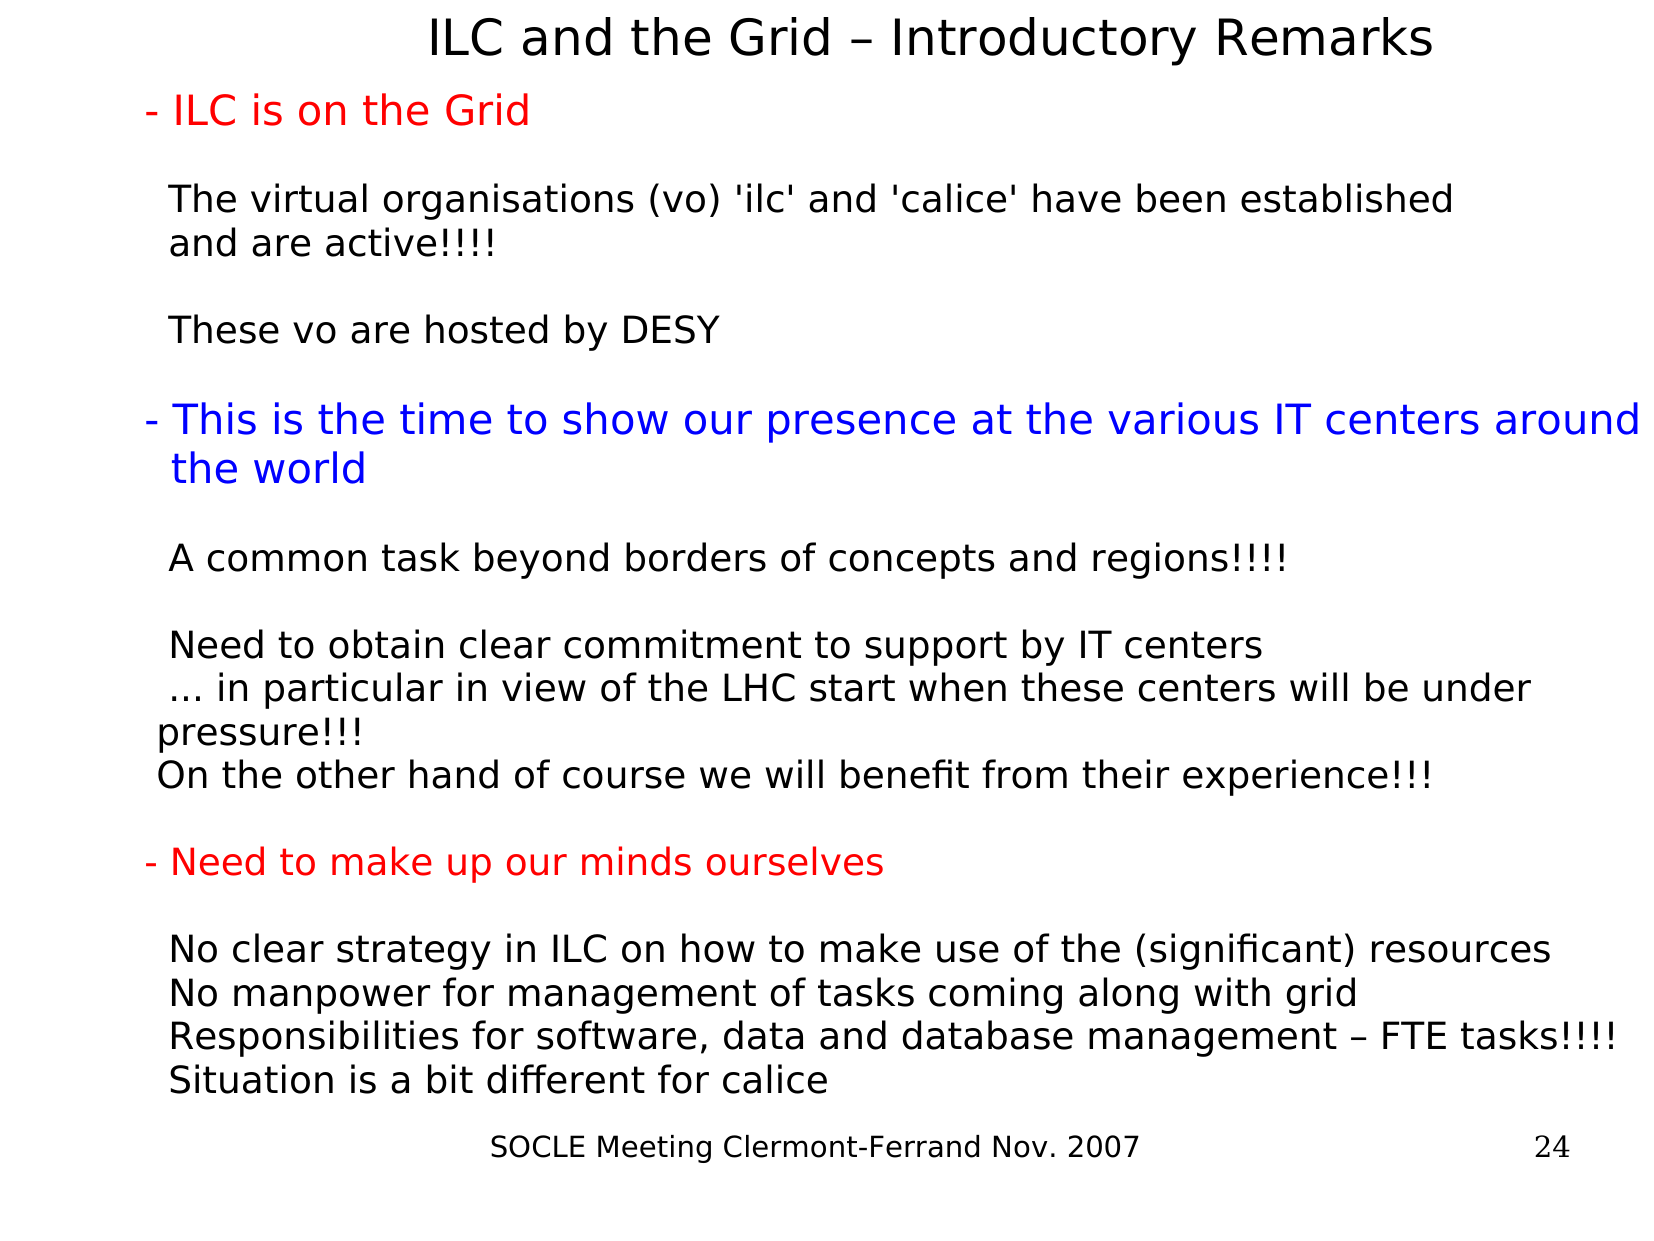

ILC and the Grid – Introductory Remarks
- ILC is on the Grid
 The virtual organisations (vo) 'ilc' and 'calice' have been established
 and are active!!!!
 These vo are hosted by DESY
- This is the time to show our presence at the various IT centers around
 the world
 A common task beyond borders of concepts and regions!!!!
 Need to obtain clear commitment to support by IT centers
 ... in particular in view of the LHC start when these centers will be under
 pressure!!!
 On the other hand of course we will benefit from their experience!!!
- Need to make up our minds ourselves
 No clear strategy in ILC on how to make use of the (significant) resources
 No manpower for management of tasks coming along with grid
 Responsibilities for software, data and database management – FTE tasks!!!!
 Situation is a bit different for calice
24